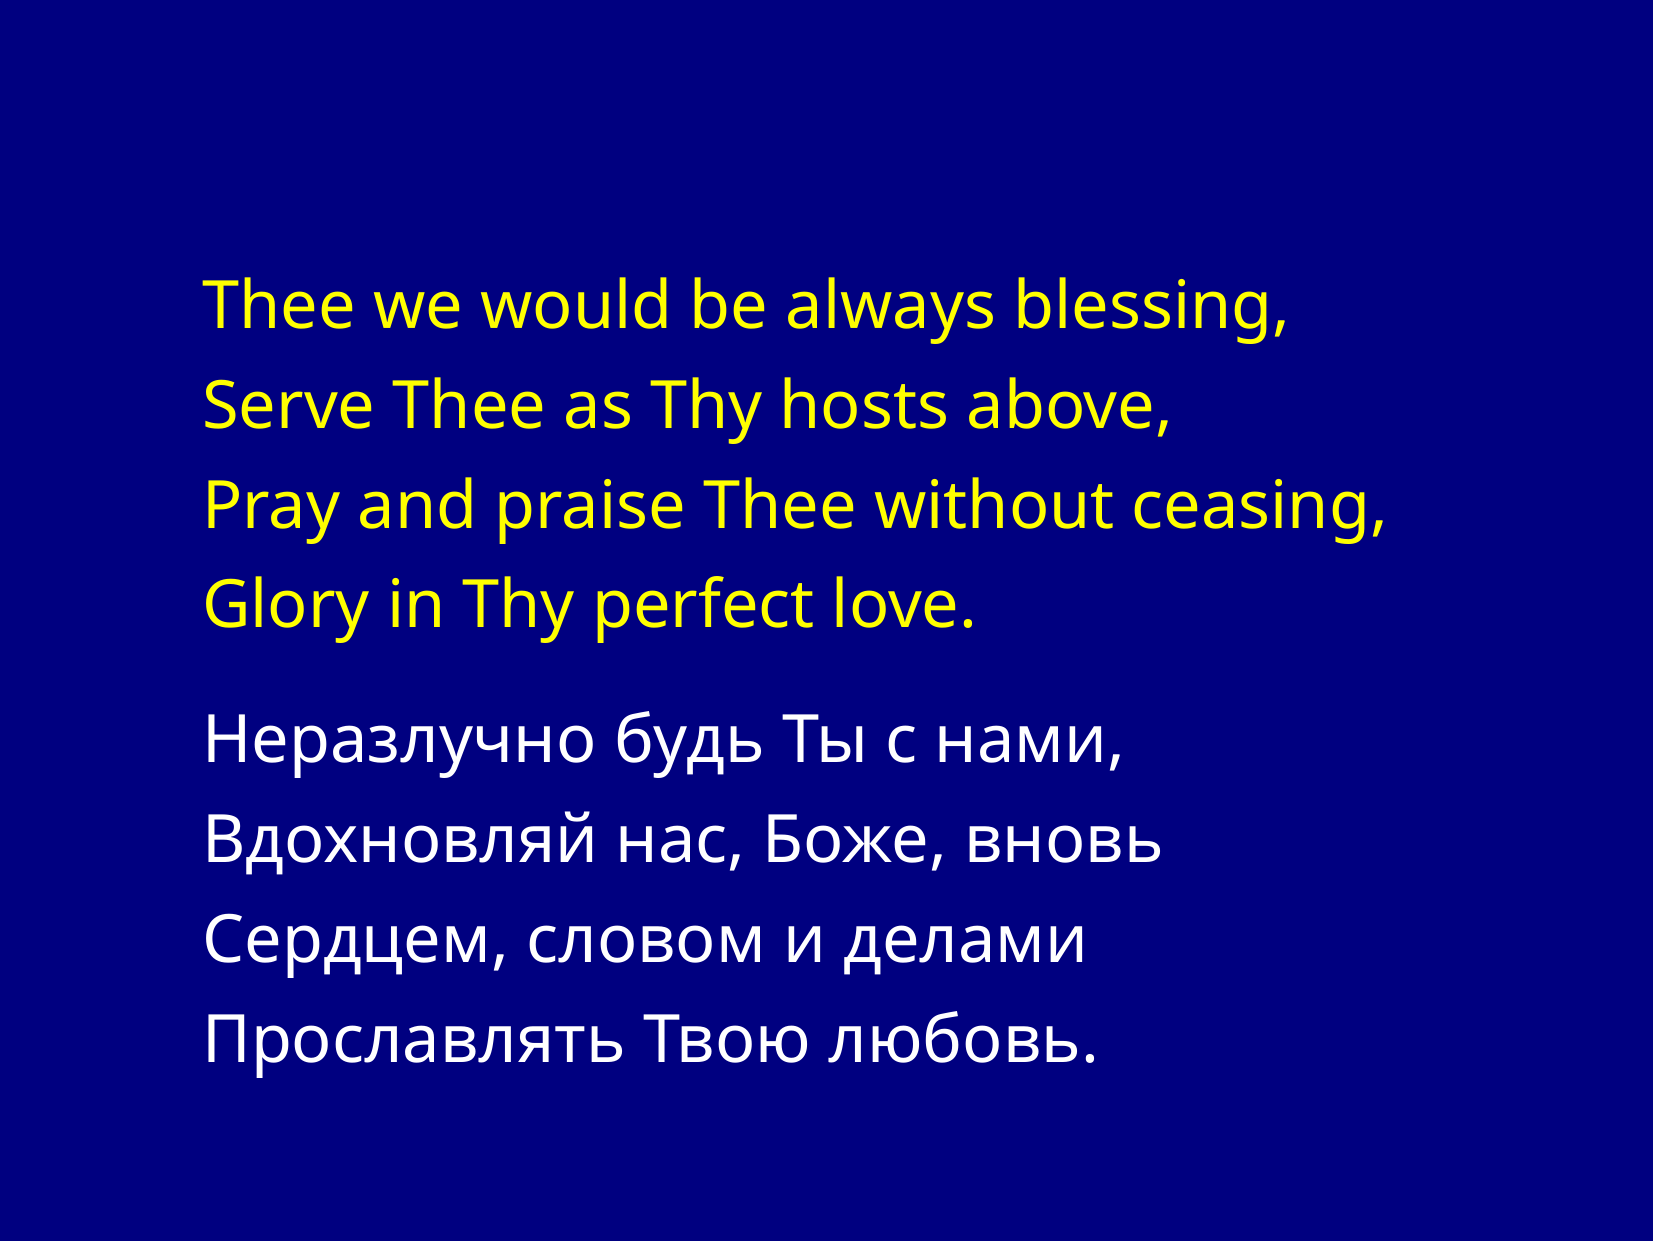

Thee we would be always blessing,
	Serve Thee as Thy hosts above,
	Pray and praise Thee without ceasing,
	Glory in Thy perfect love.
	Неразлучно будь Ты с нами,
	Вдохновляй нас, Боже, вновь
	Сердцем, словом и делами
	Прославлять Твою любовь.